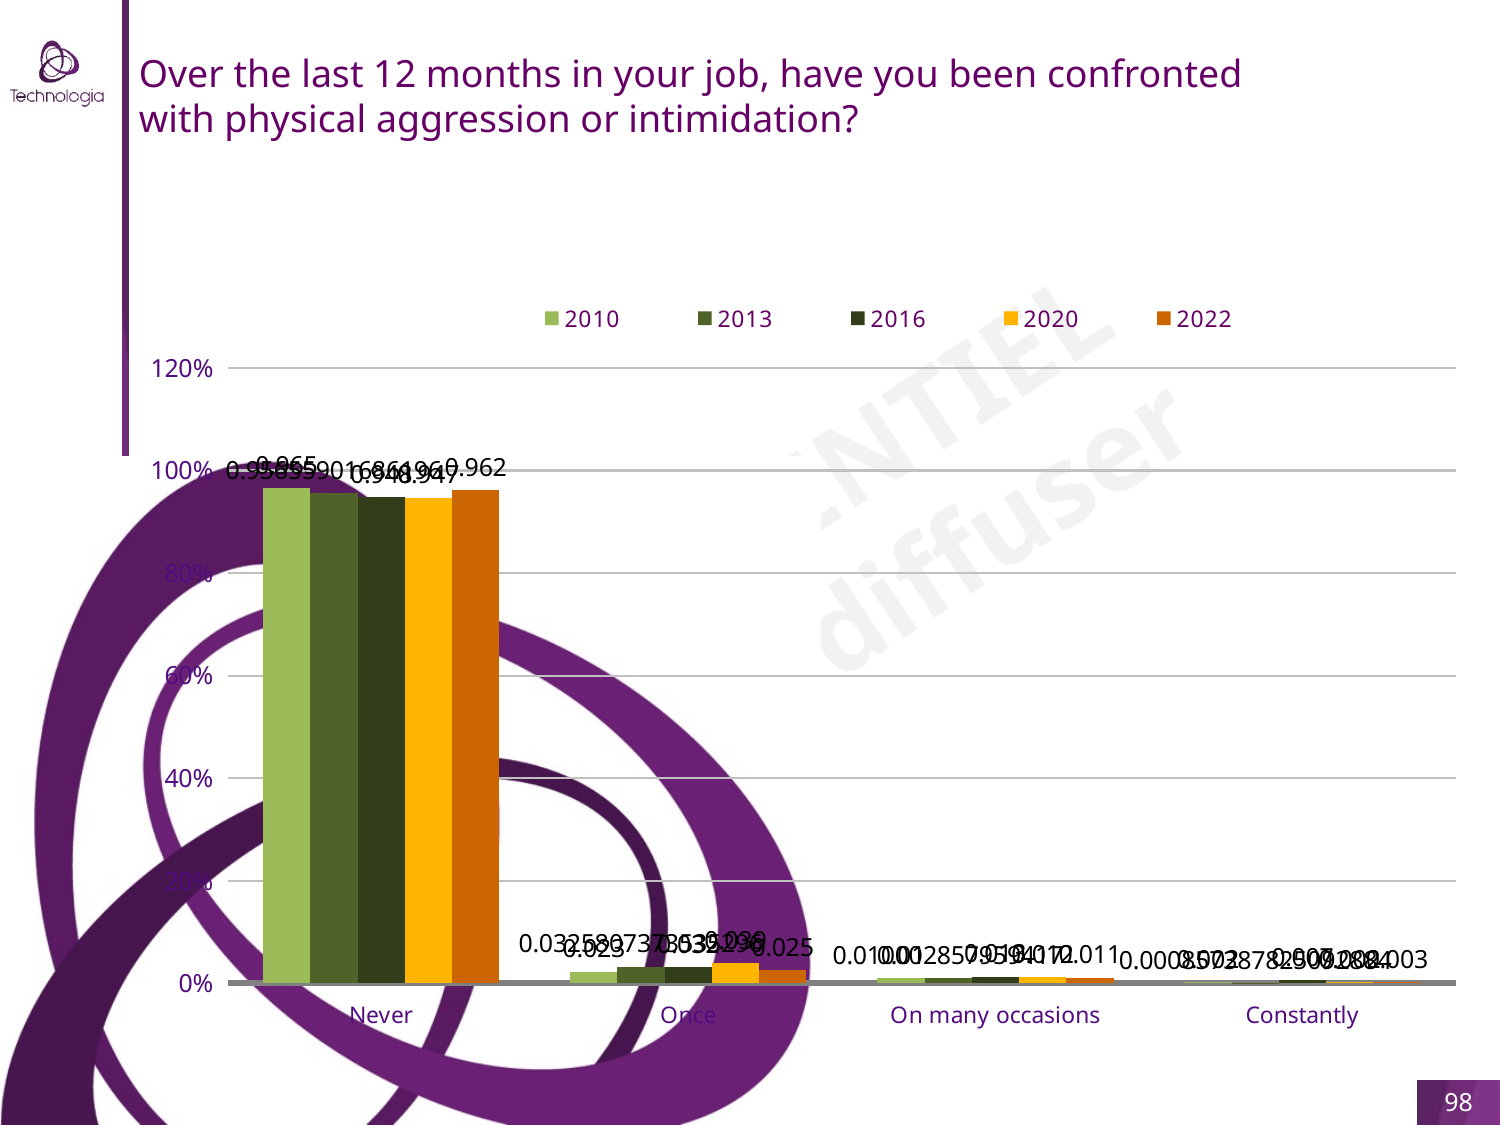

# Over the last 12 months in your job, have you been confronted with physical aggression or intimidation?
### Chart
| Category | 2010 | 2013 | 2016 | 2020 | 2022 |
|---|---|---|---|---|---|
| Never | 0.965 | 0.95655901686196 | 0.948 | 0.947 | 0.962 |
| Once | 0.023 | 0.0325807373535296 | 0.032 | 0.039 | 0.025 |
| On many occasions | 0.01 | 0.010002857959417 | 0.013 | 0.012 | 0.011 |
| Constantly | 0.002 | 0.000857387825092884 | 0.007 | 0.002 | 0.003 |